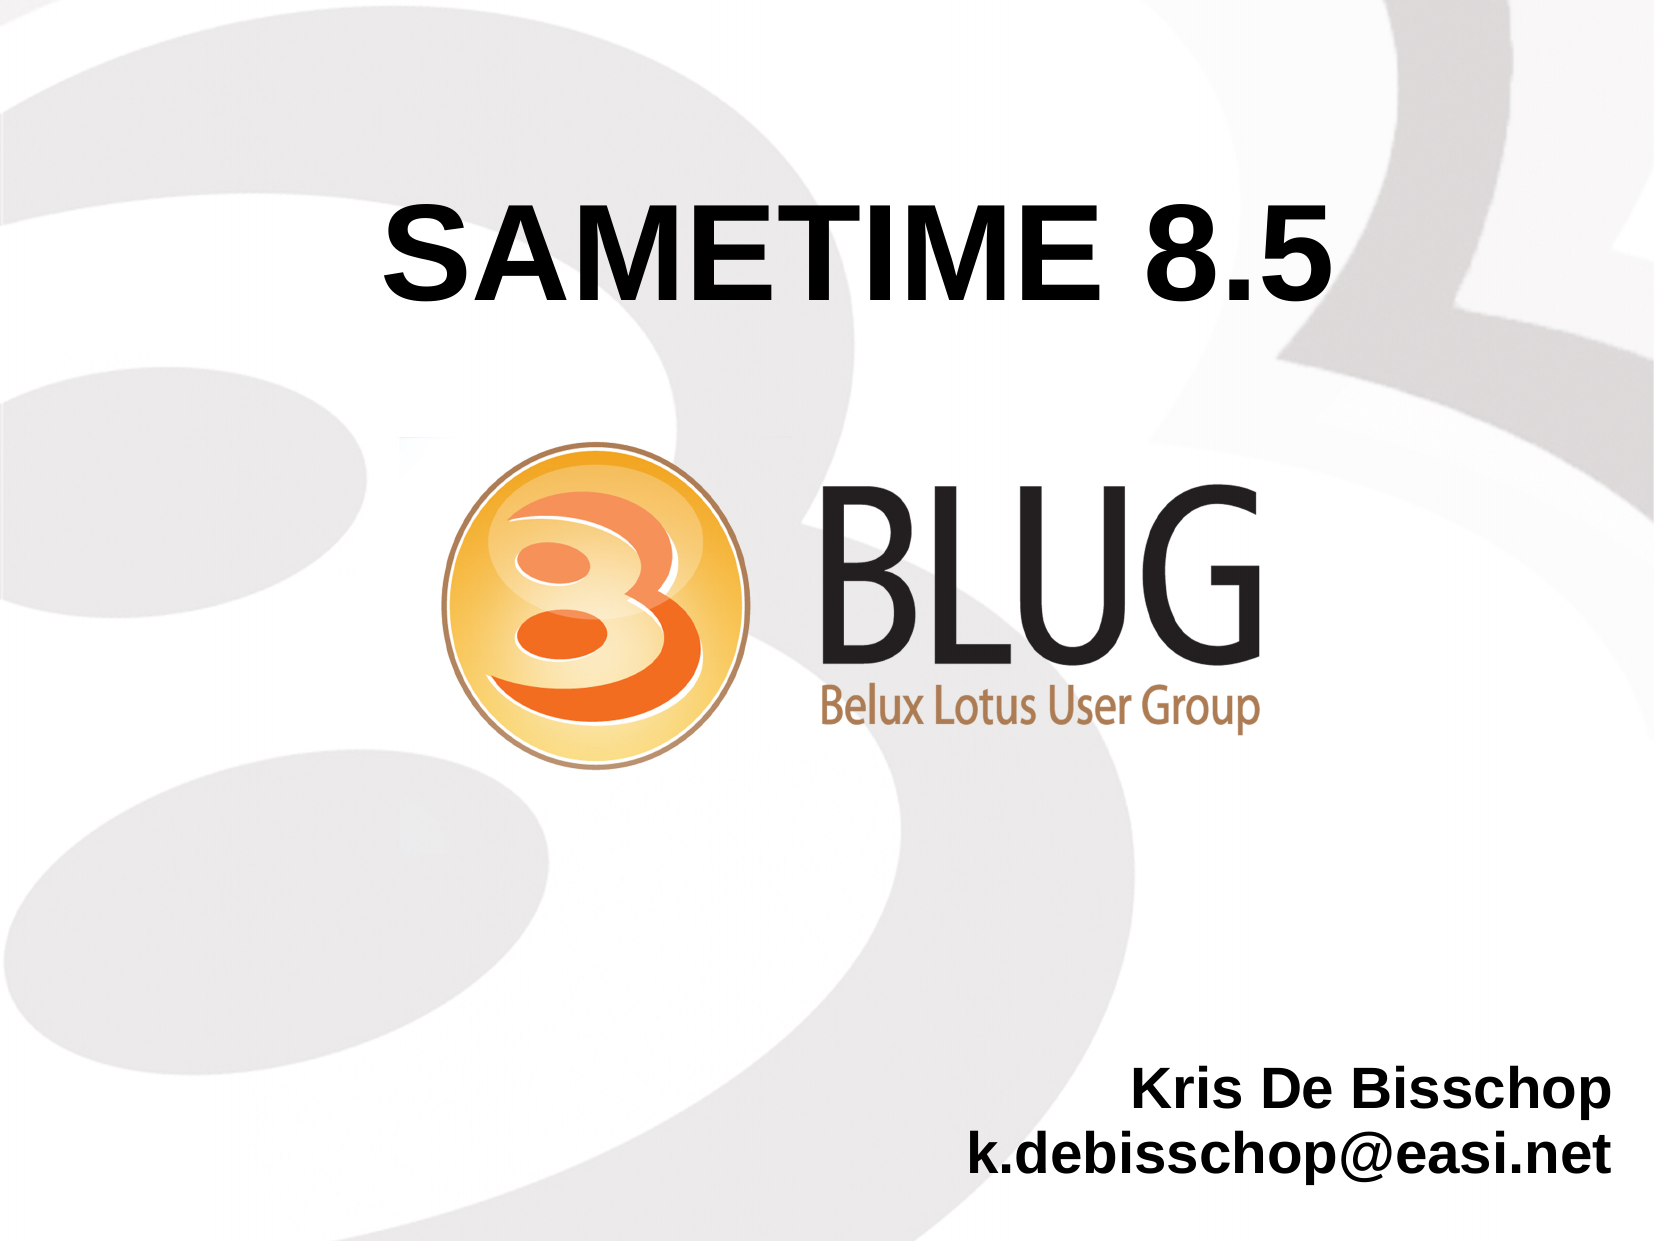

# SAMETIME 8.5
Kris De Bisschop
k.debisschop@easi.net